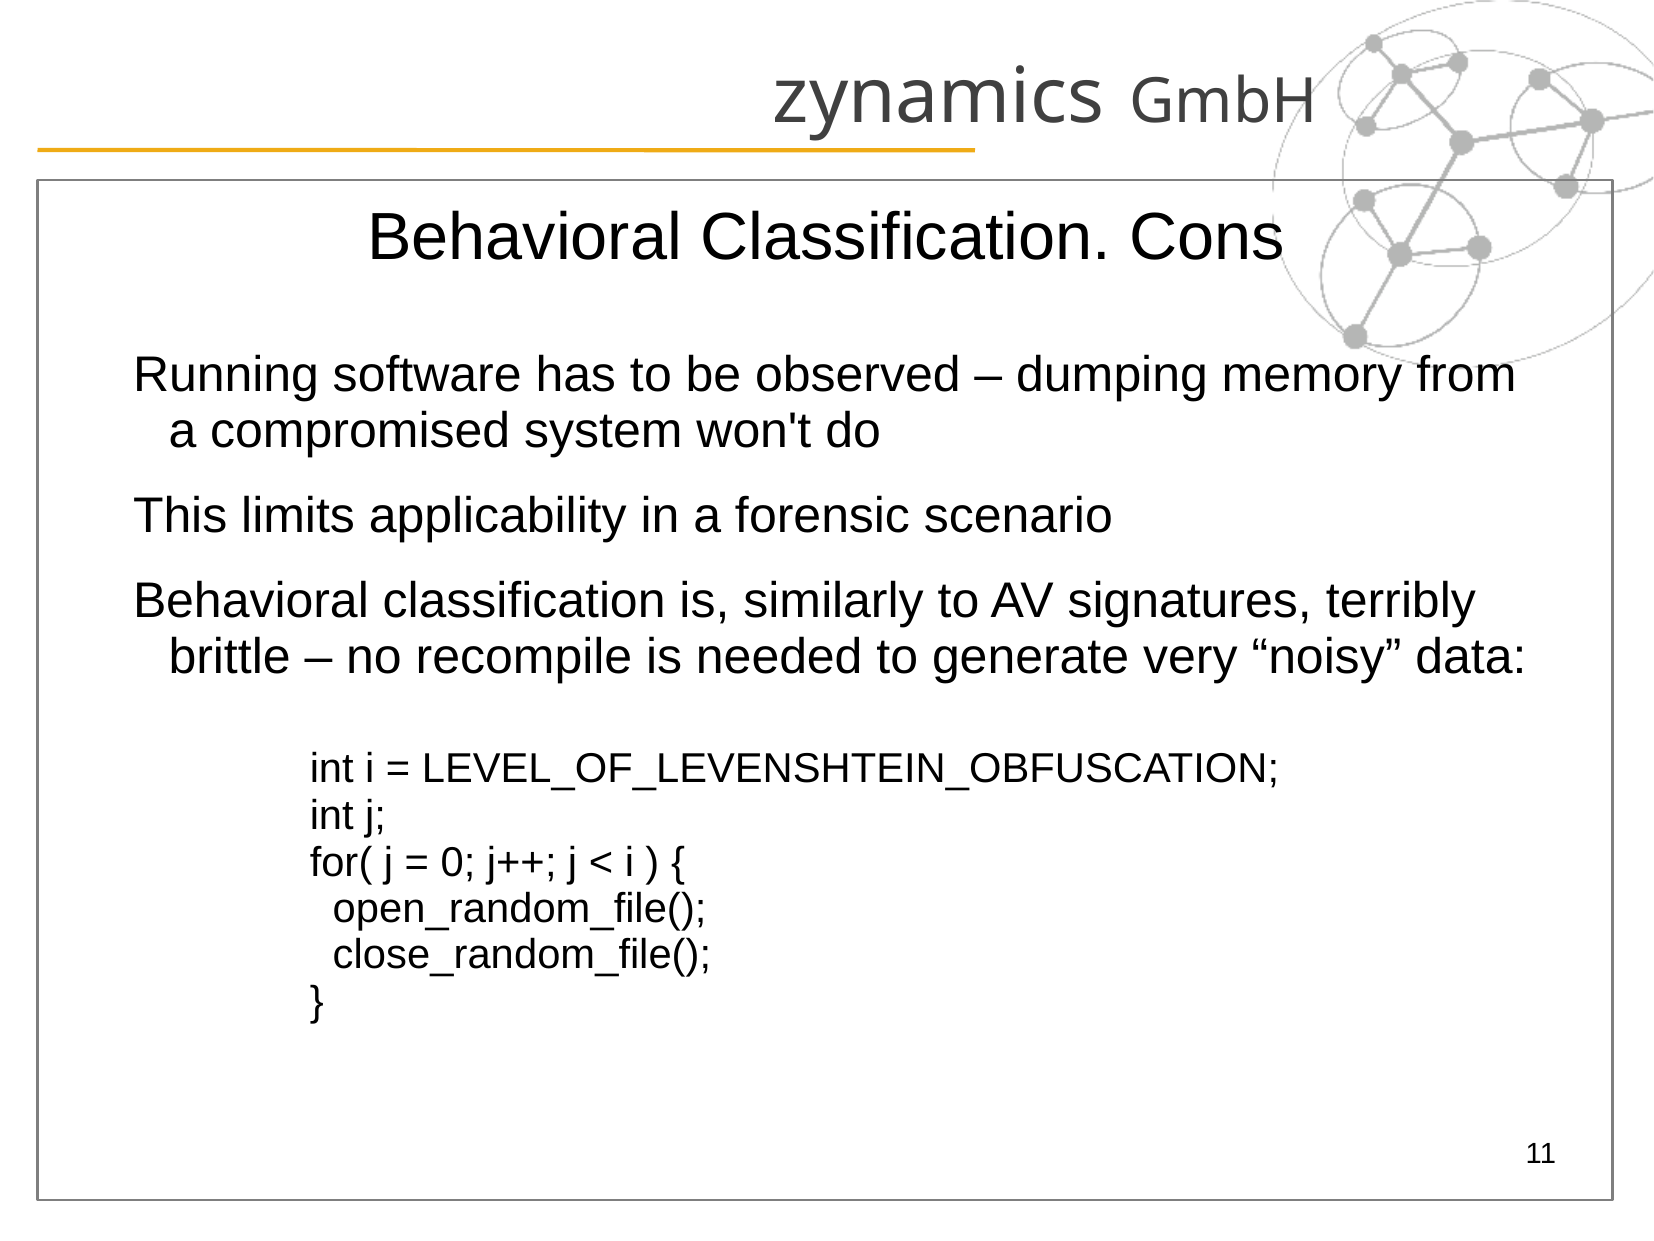

zynamics GmbH
Behavioral Classification. Cons
# Running software has to be observed – dumping memory from a compromised system won't do
This limits applicability in a forensic scenario
Behavioral classification is, similarly to AV signatures, terribly brittle – no recompile is needed to generate very “noisy” data:
int i = LEVEL_OF_LEVENSHTEIN_OBFUSCATION;
int j;
for( j = 0; j++; j < i ) {
 open_random_file();
 close_random_file();
}